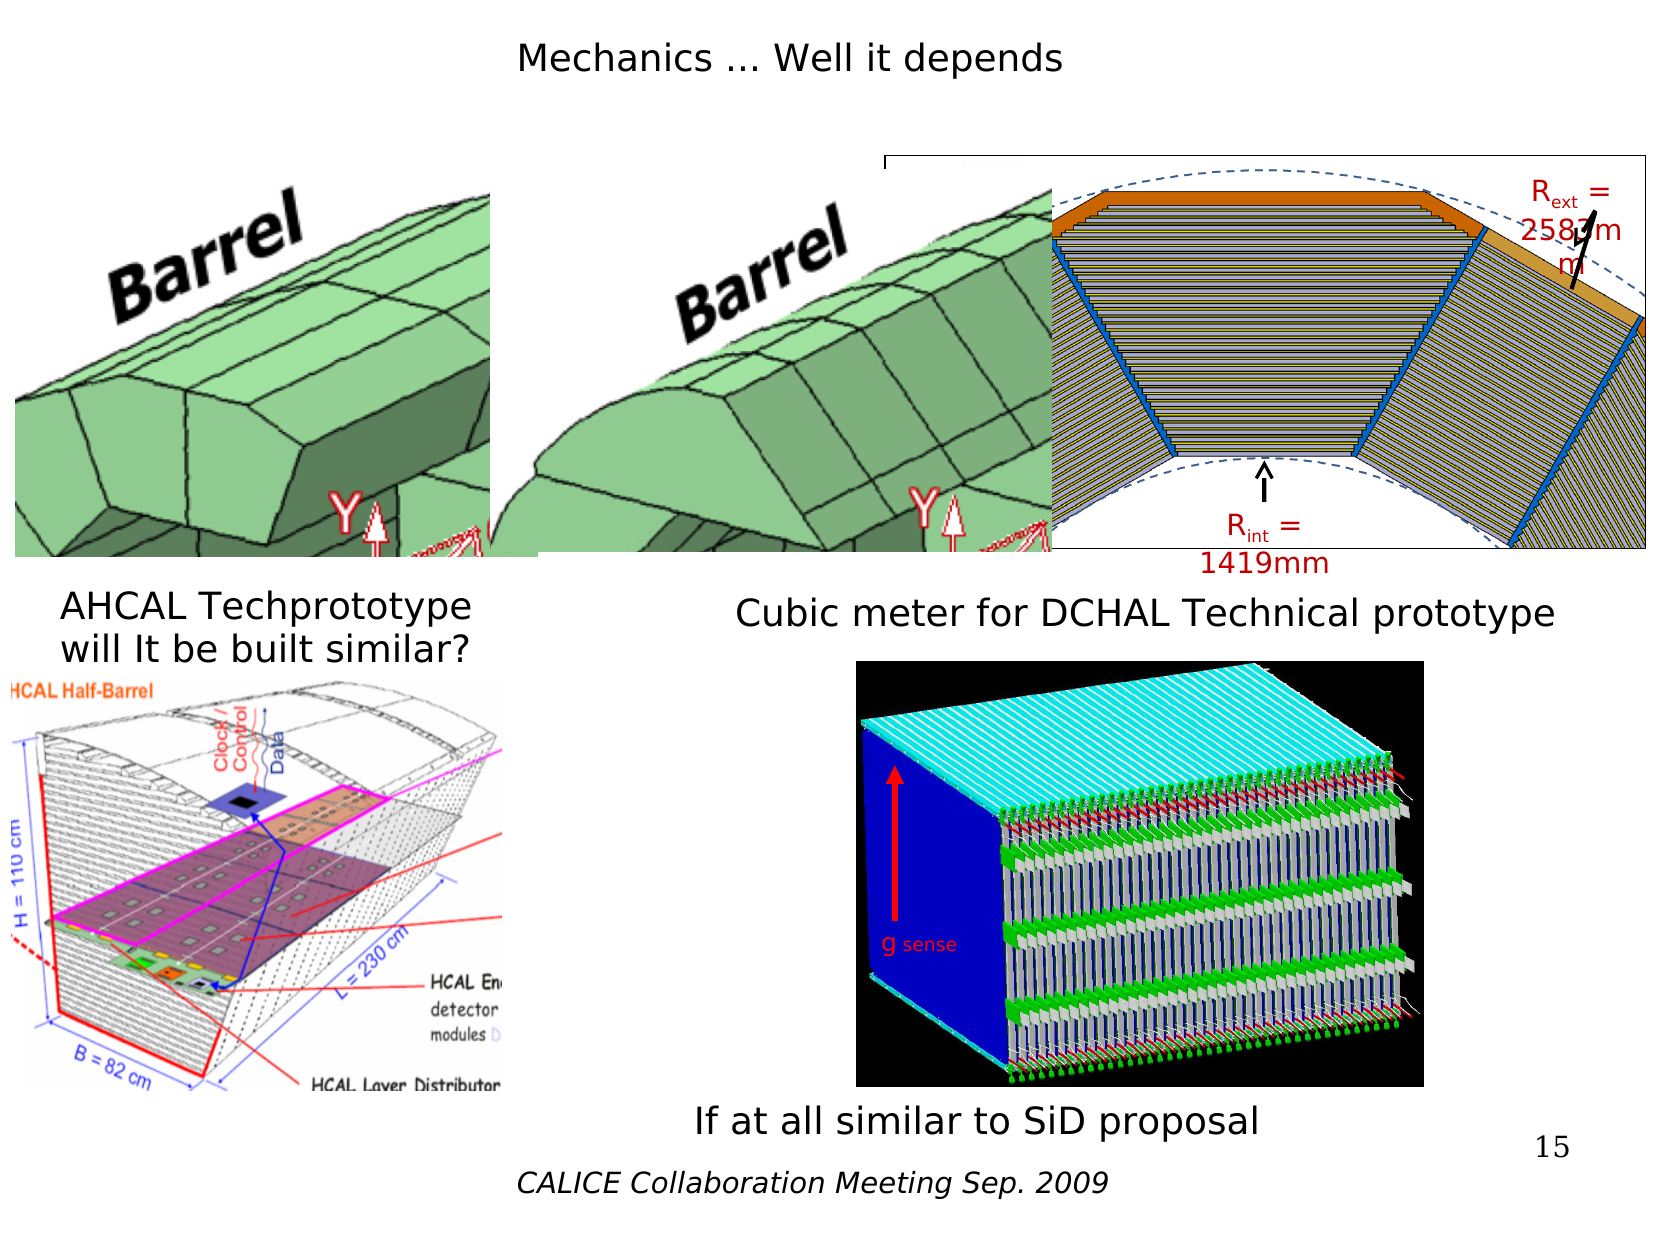

Mechanics ... Well it depends
Rext = 2583mm
Rint = 1419mm
AHCAL Techprototype
will It be built similar?
Cubic meter for DCHAL Technical prototype
g sense
If at all similar to SiD proposal
15